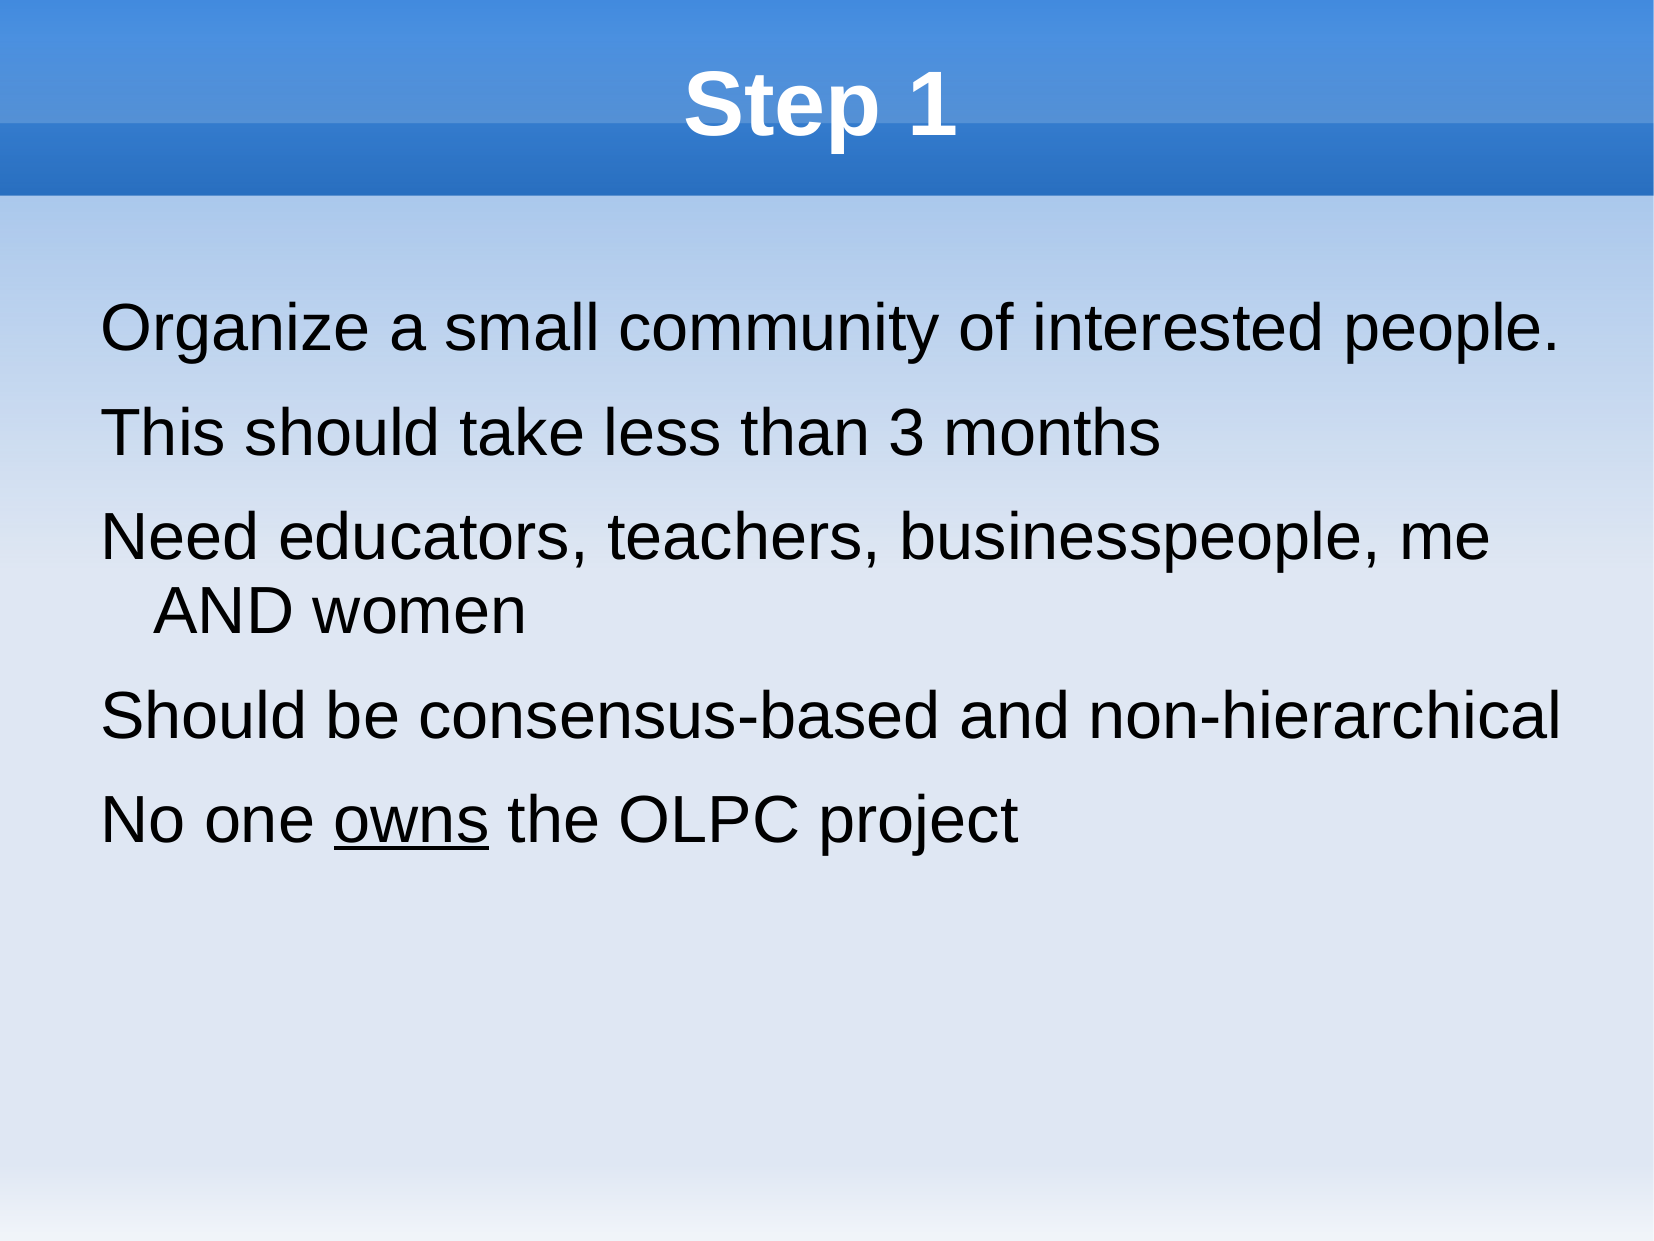

# Step 1
Organize a small community of interested people.
This should take less than 3 months
Need educators, teachers, businesspeople, me AND women
Should be consensus-based and non-hierarchical
No one owns the OLPC project